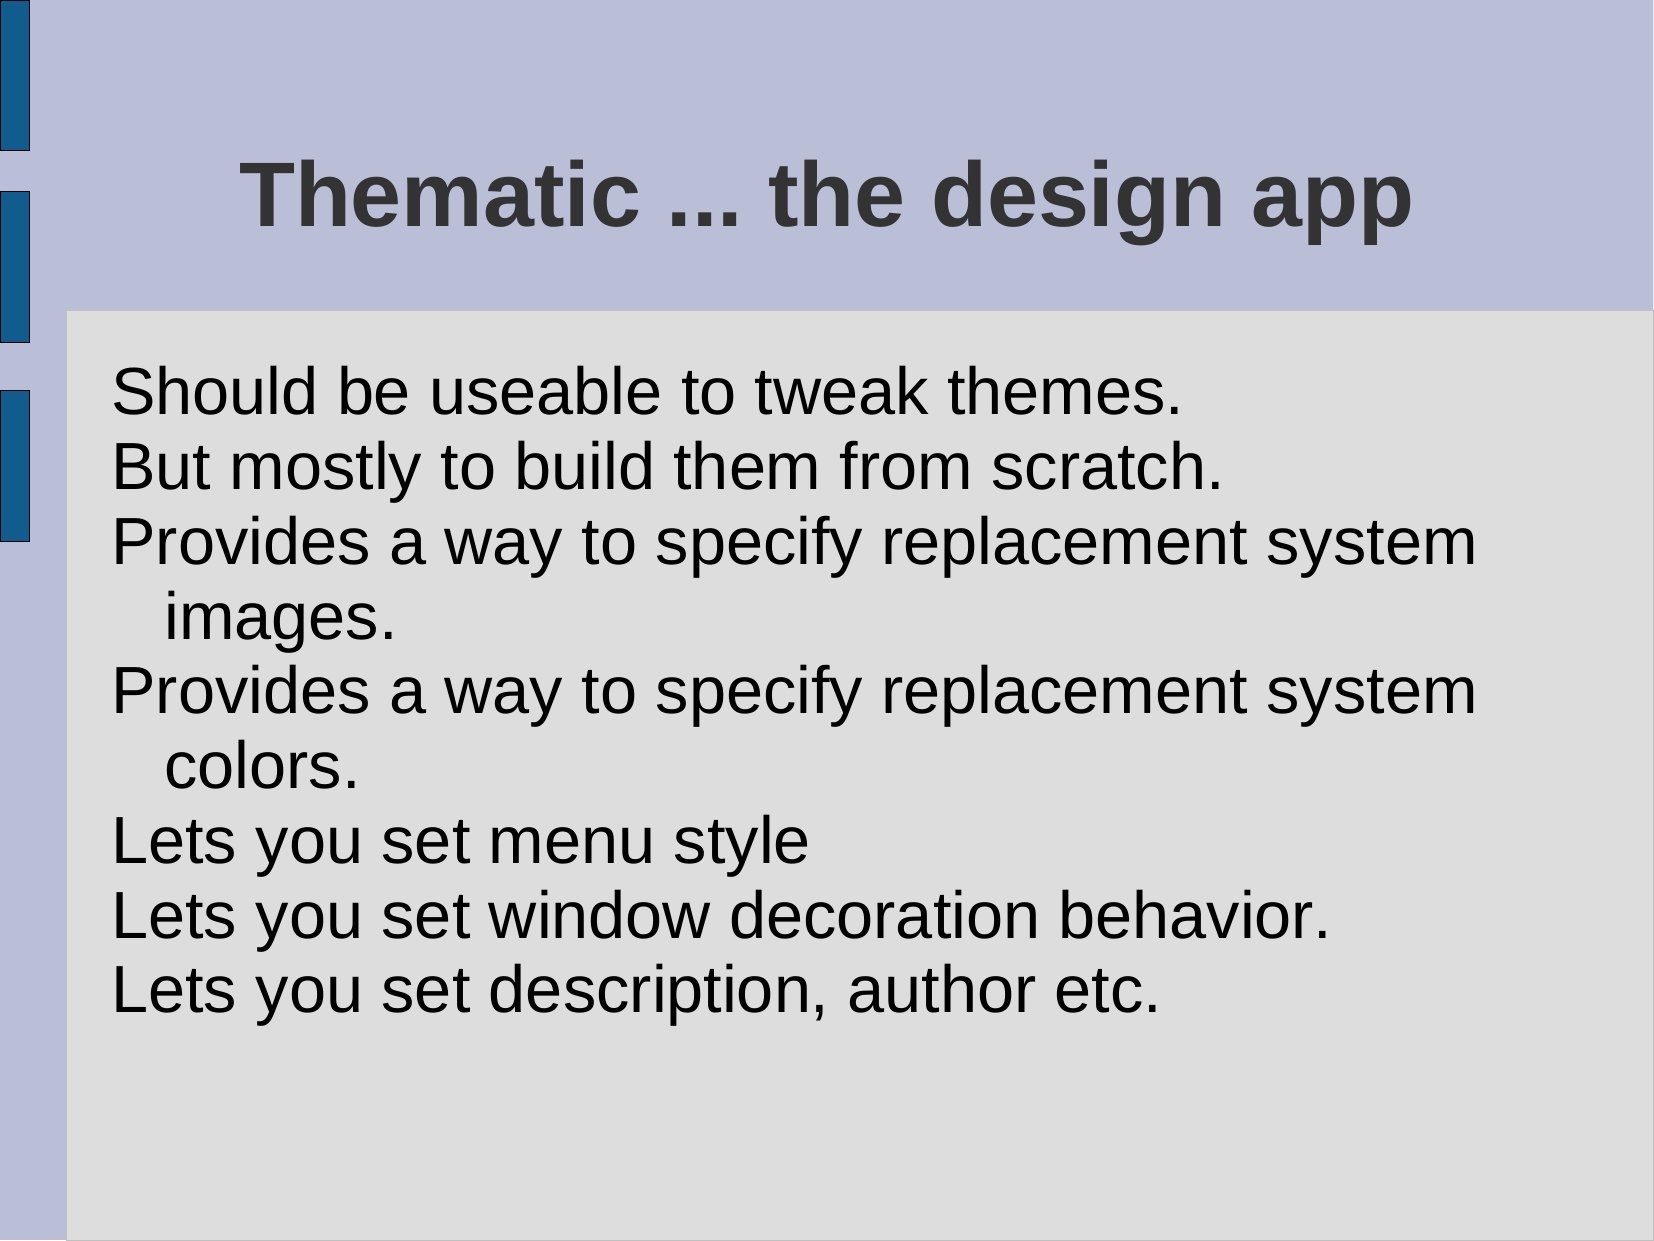

# Thematic ... the design app
Should be useable to tweak themes.
But mostly to build them from scratch.
Provides a way to specify replacement system images.
Provides a way to specify replacement system colors.
Lets you set menu style
Lets you set window decoration behavior.
Lets you set description, author etc.